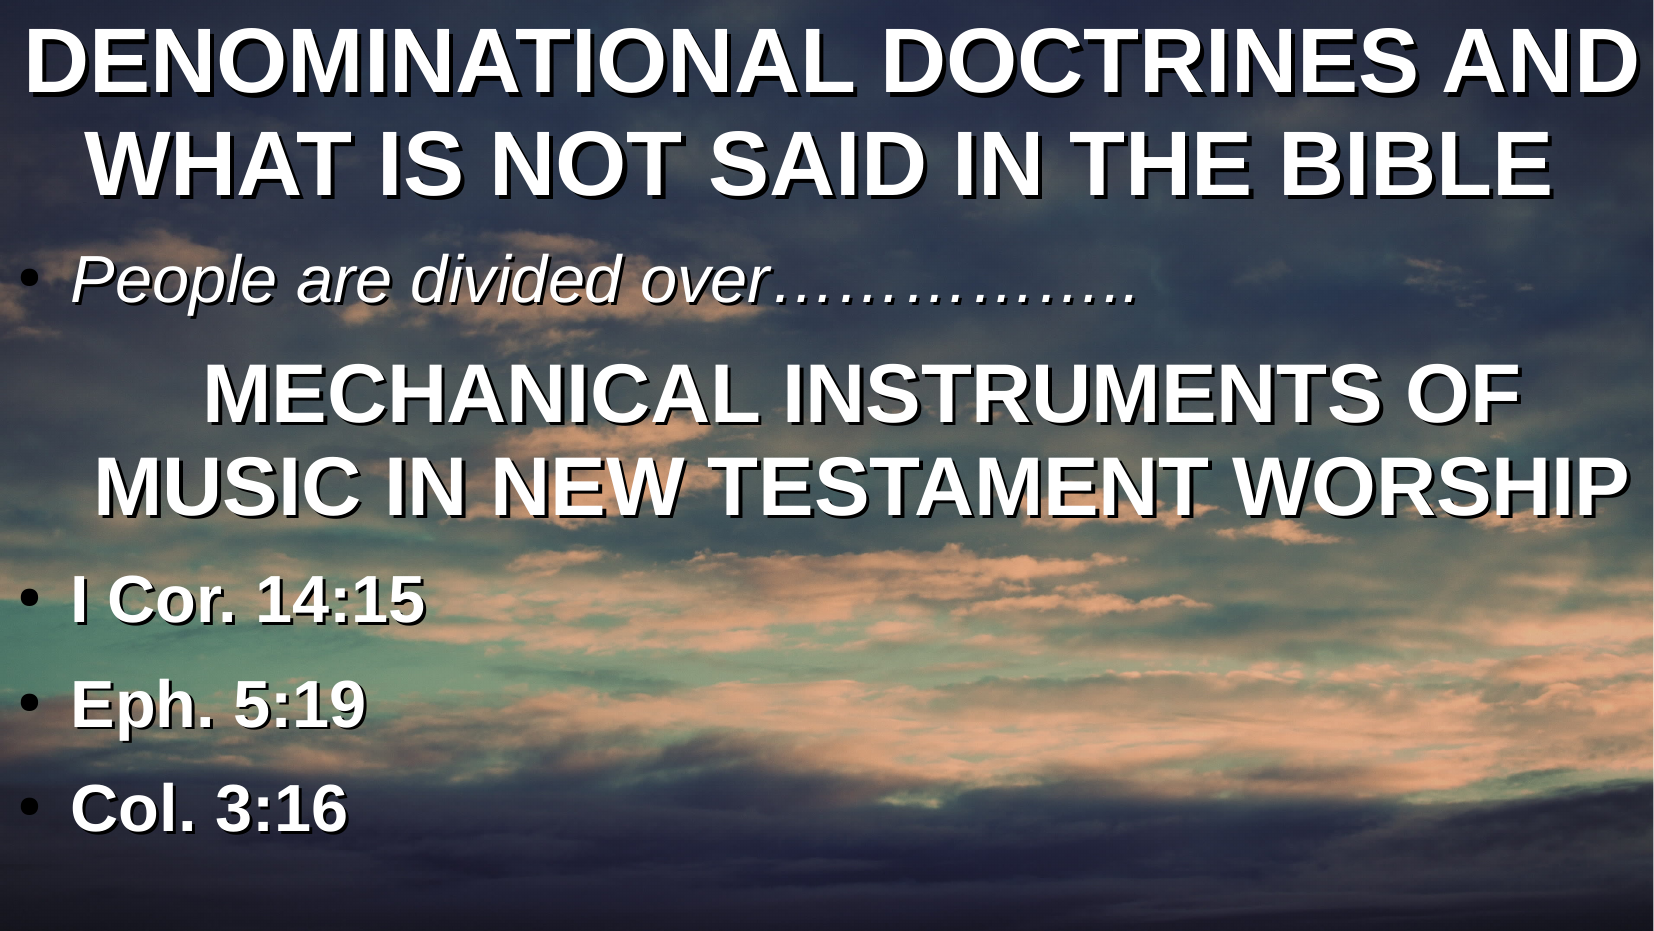

# DENOMINATIONAL DOCTRINES AND WHAT IS NOT SAID IN THE BIBLE
People are divided over……………..
MECHANICAL INSTRUMENTS OF MUSIC IN NEW TESTAMENT WORSHIP
I Cor. 14:15
Eph. 5:19
Col. 3:16